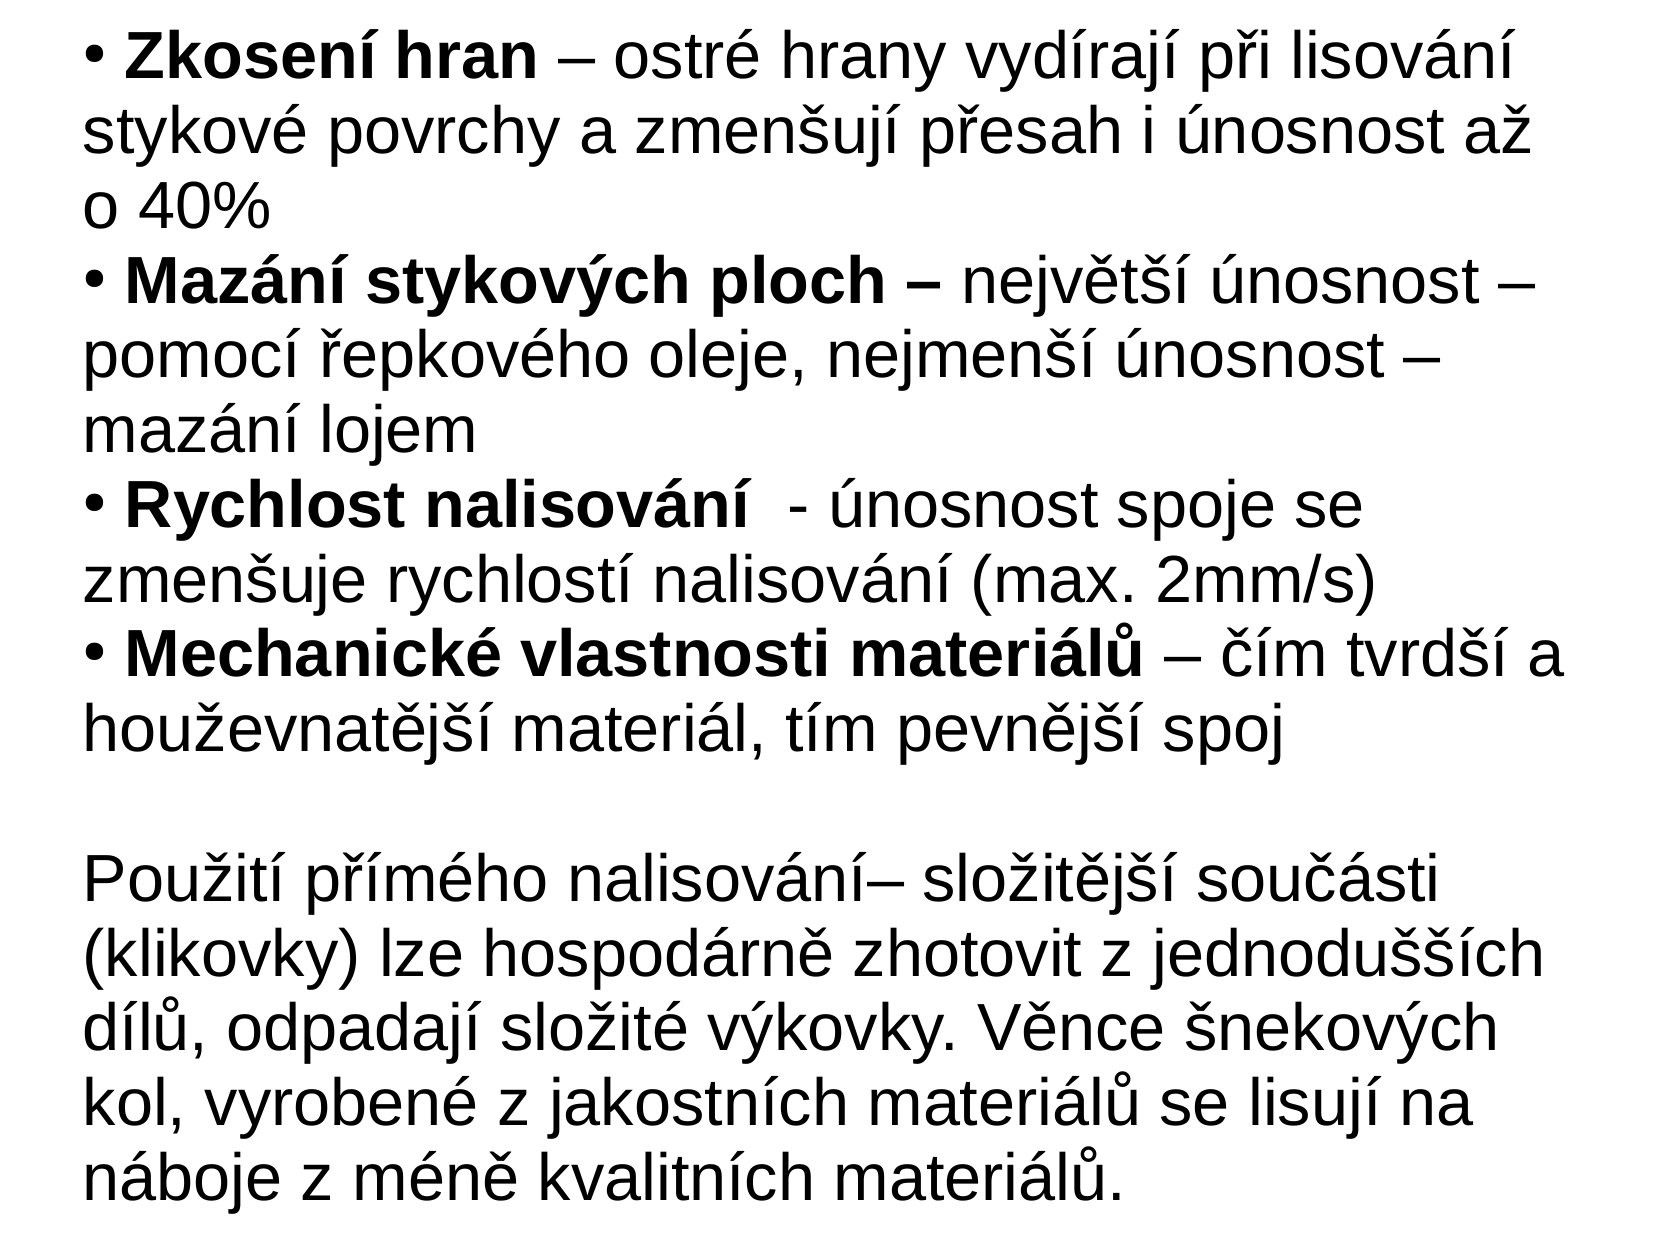

# Zkosení hran – ostré hrany vydírají při lisování stykové povrchy a zmenšují přesah i únosnost až o 40%
 Mazání stykových ploch – největší únosnost – pomocí řepkového oleje, nejmenší únosnost – mazání lojem
 Rychlost nalisování - únosnost spoje se zmenšuje rychlostí nalisování (max. 2mm/s)
 Mechanické vlastnosti materiálů – čím tvrdší a houževnatější materiál, tím pevnější spoj
Použití přímého nalisování– složitější součásti (klikovky) lze hospodárně zhotovit z jednodušších dílů, odpadají složité výkovky. Věnce šnekových kol, vyrobené z jakostních materiálů se lisují na náboje z méně kvalitních materiálů.